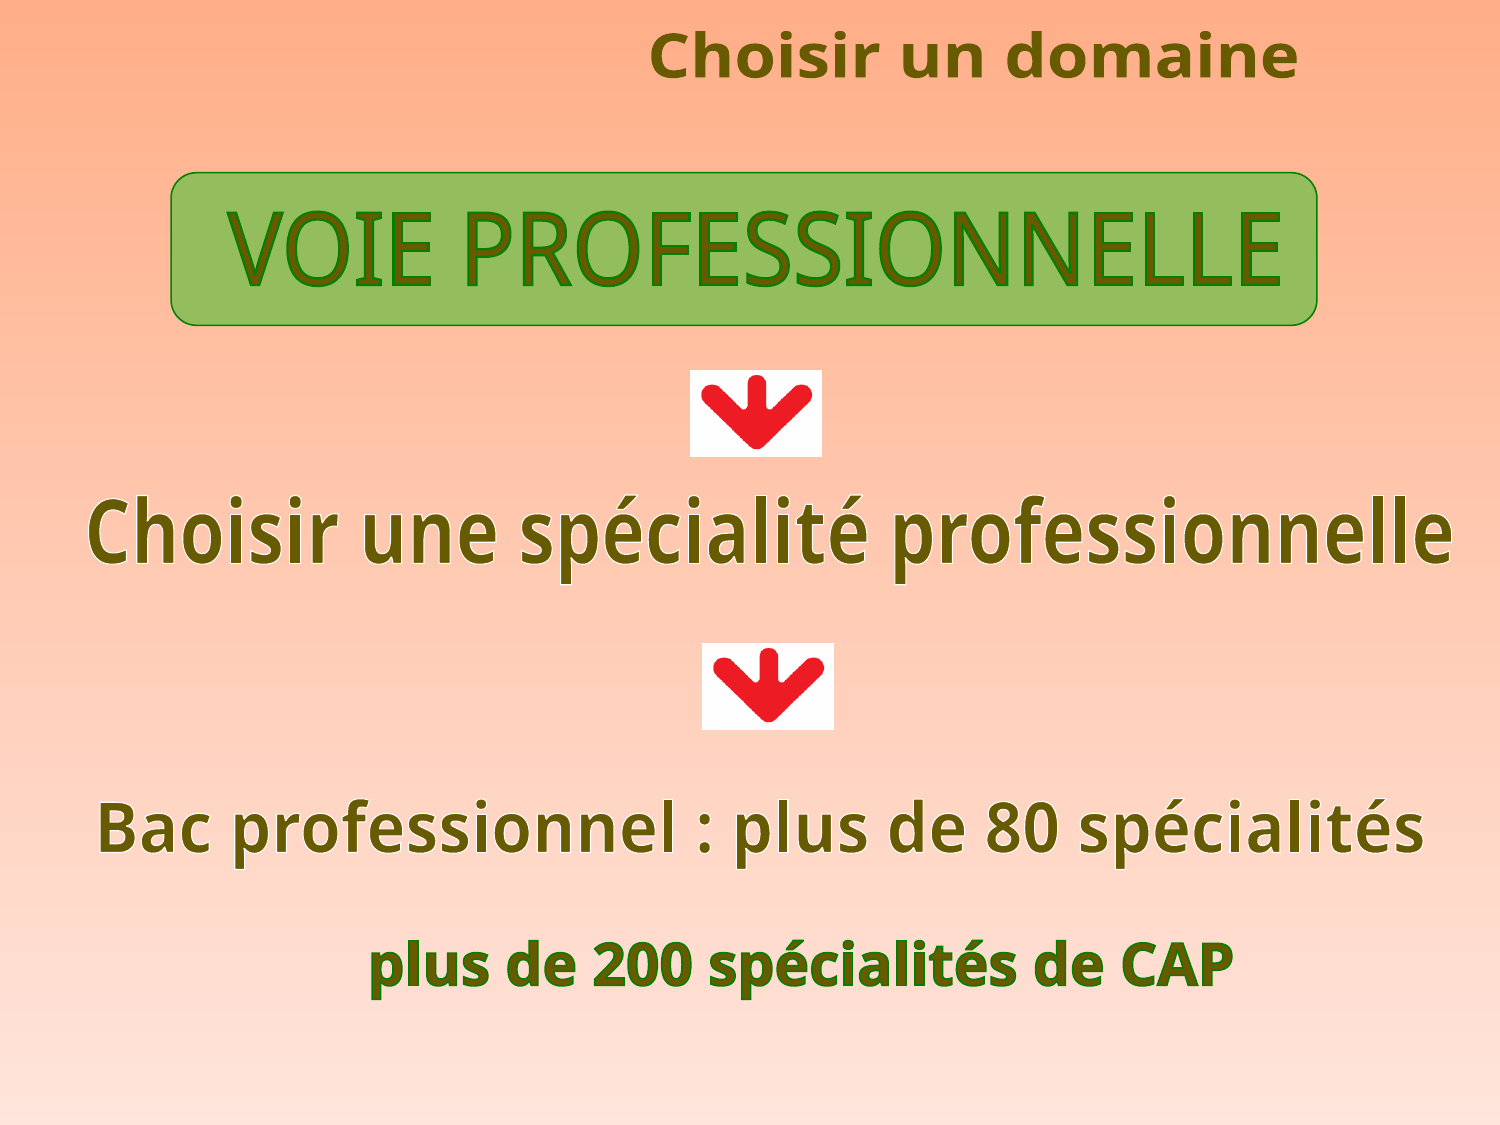

Choisir un domaine
VOIE PROFESSIONNELLE
Choisir une spécialité professionnelle
Bac professionnel : plus de 80 spécialités
plus de 200 spécialités de CAP